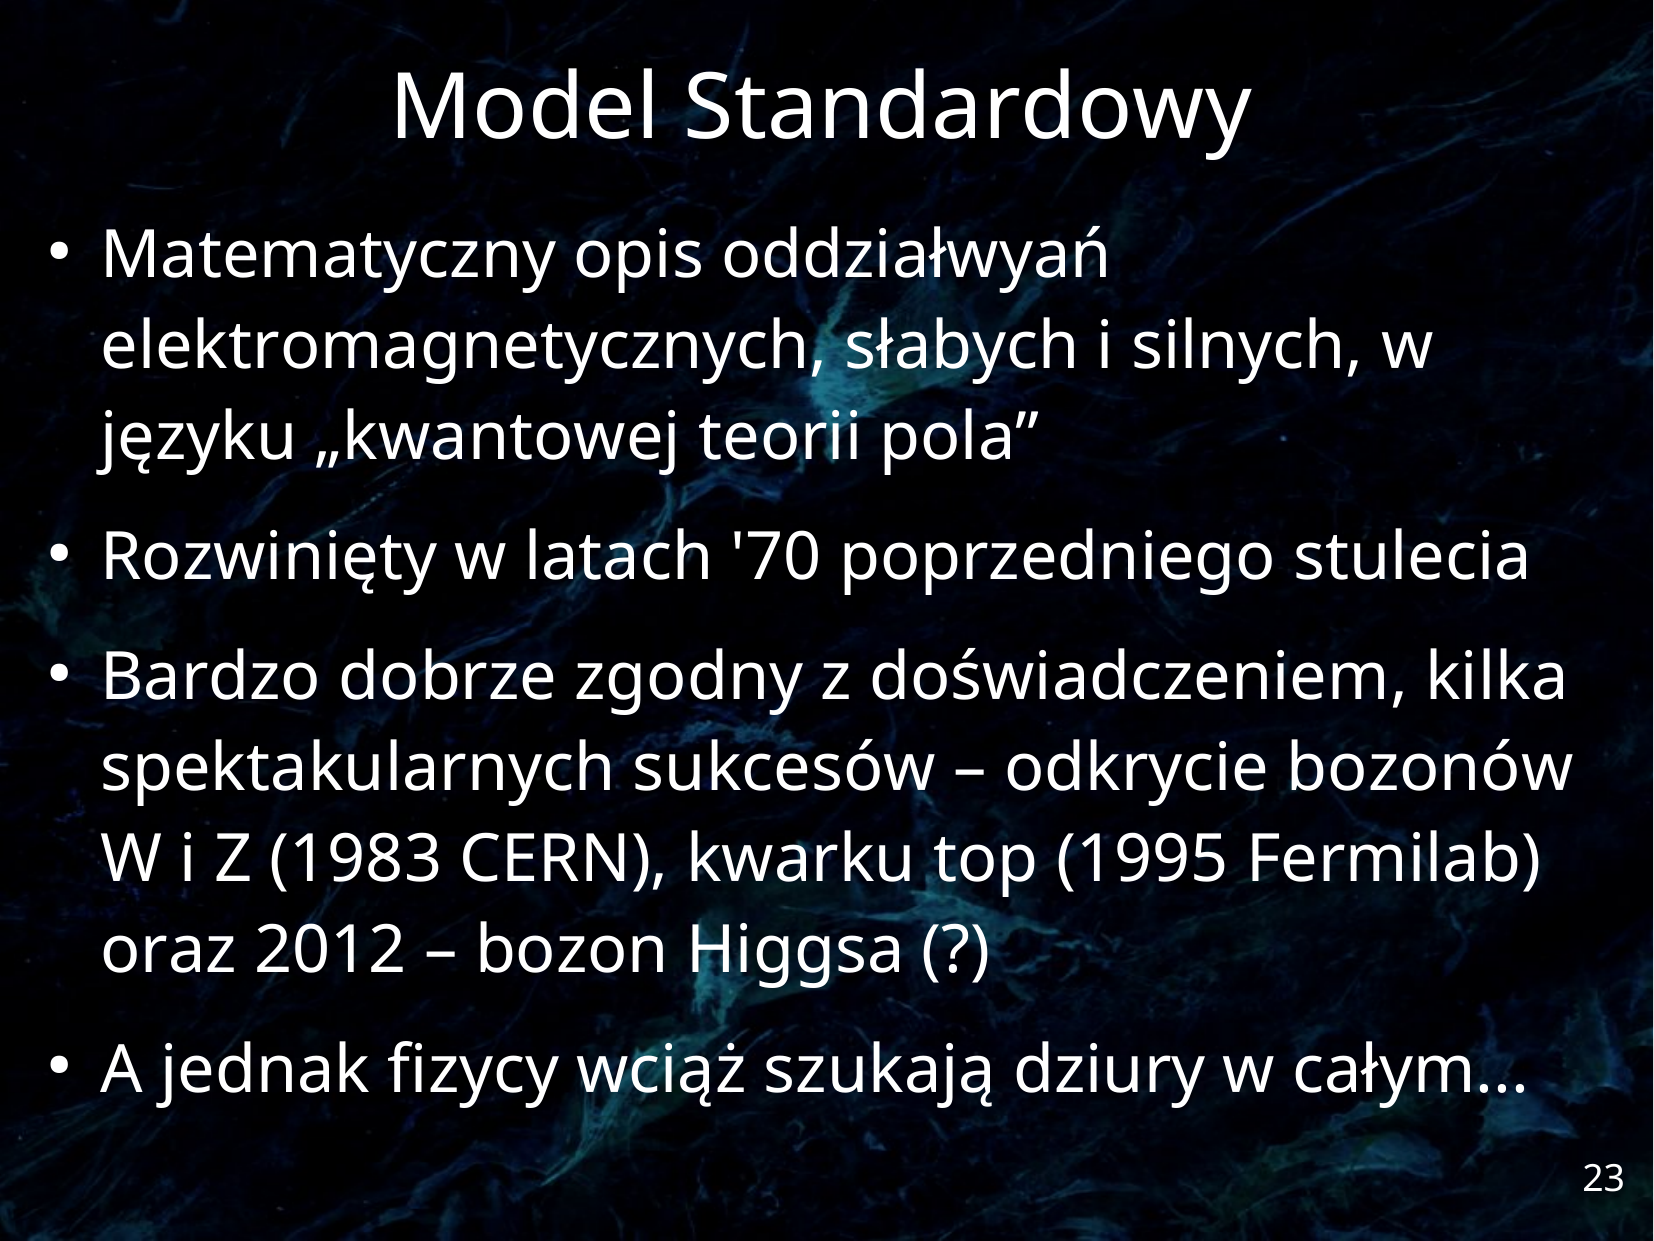

# Model Standardowy
Matematyczny opis oddziałwyań elektromagnetycznych, słabych i silnych, w języku „kwantowej teorii pola”
Rozwinięty w latach '70 poprzedniego stulecia
Bardzo dobrze zgodny z doświadczeniem, kilka spektakularnych sukcesów – odkrycie bozonów W i Z (1983 CERN), kwarku top (1995 Fermilab) oraz 2012 – bozon Higgsa (?)
A jednak fizycy wciąż szukają dziury w całym...
23